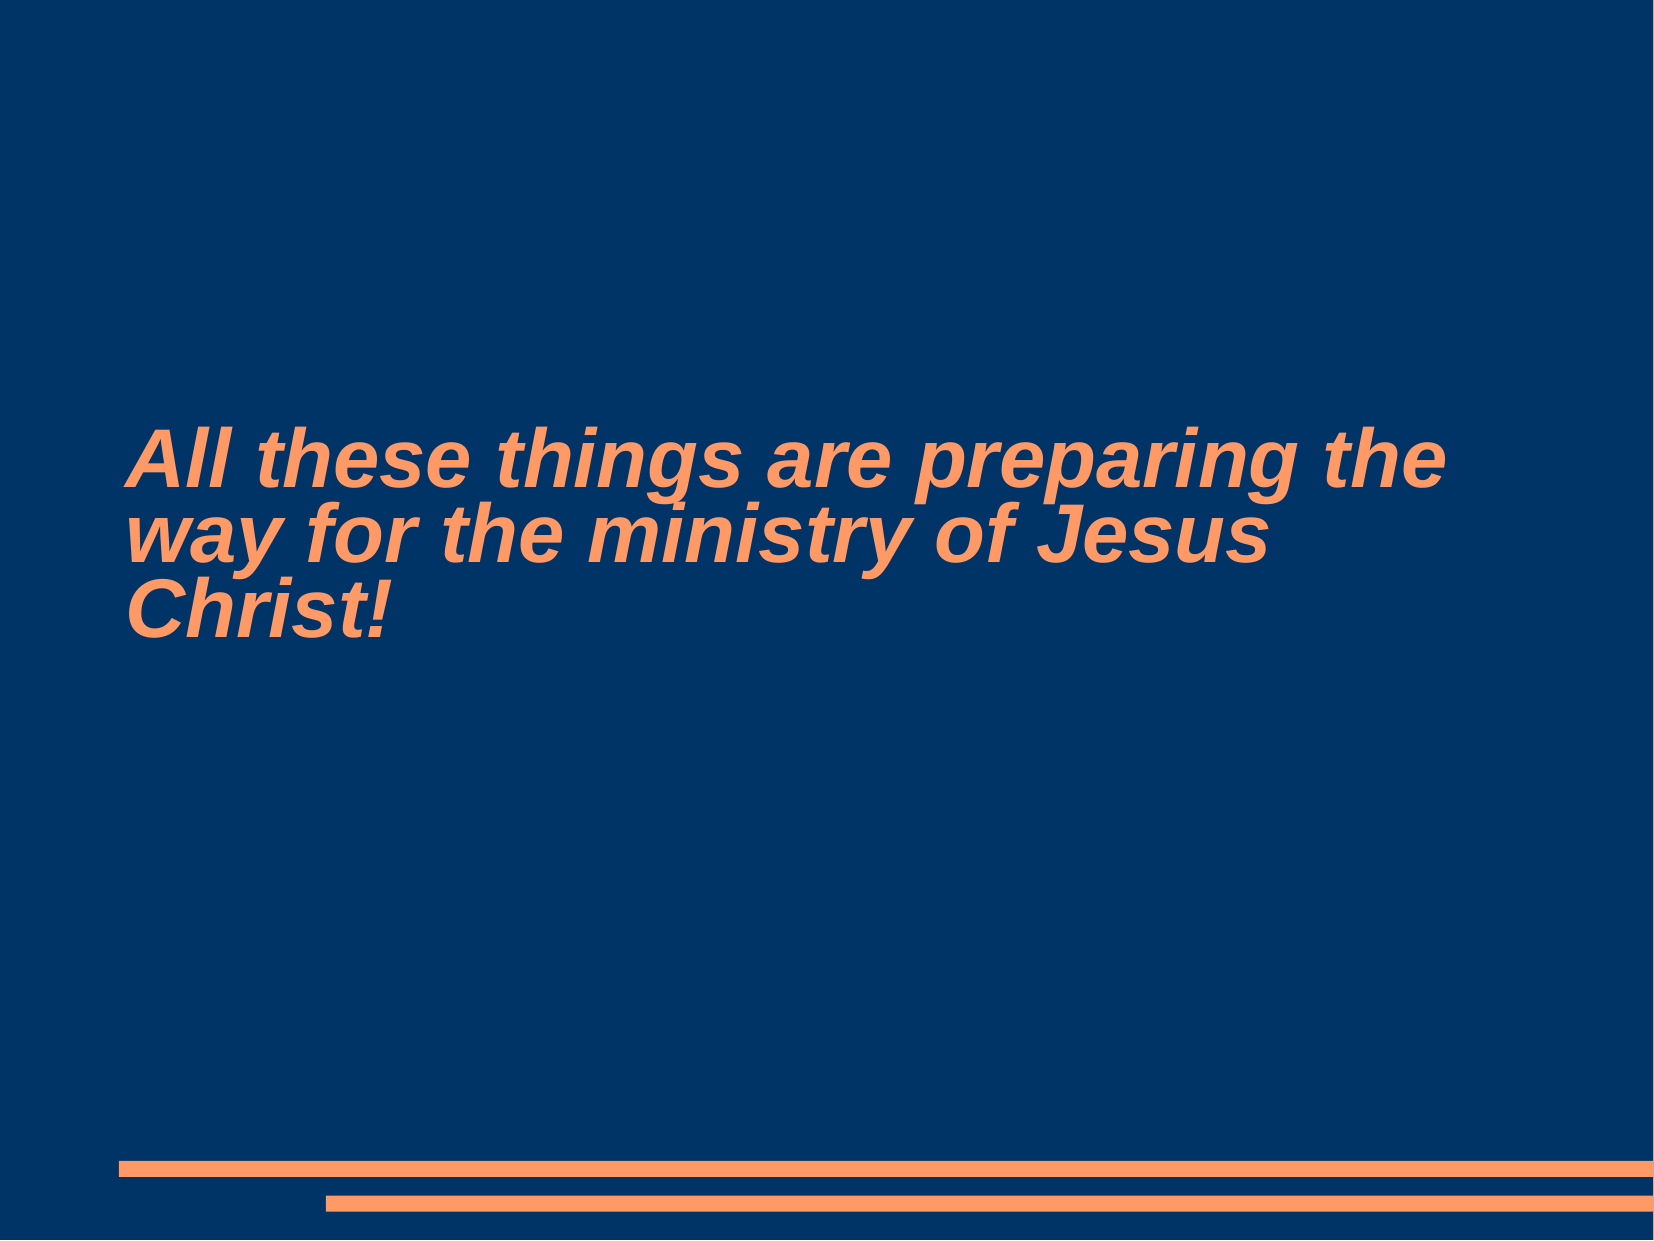

# All these things are preparing the way for the ministry of Jesus Christ!